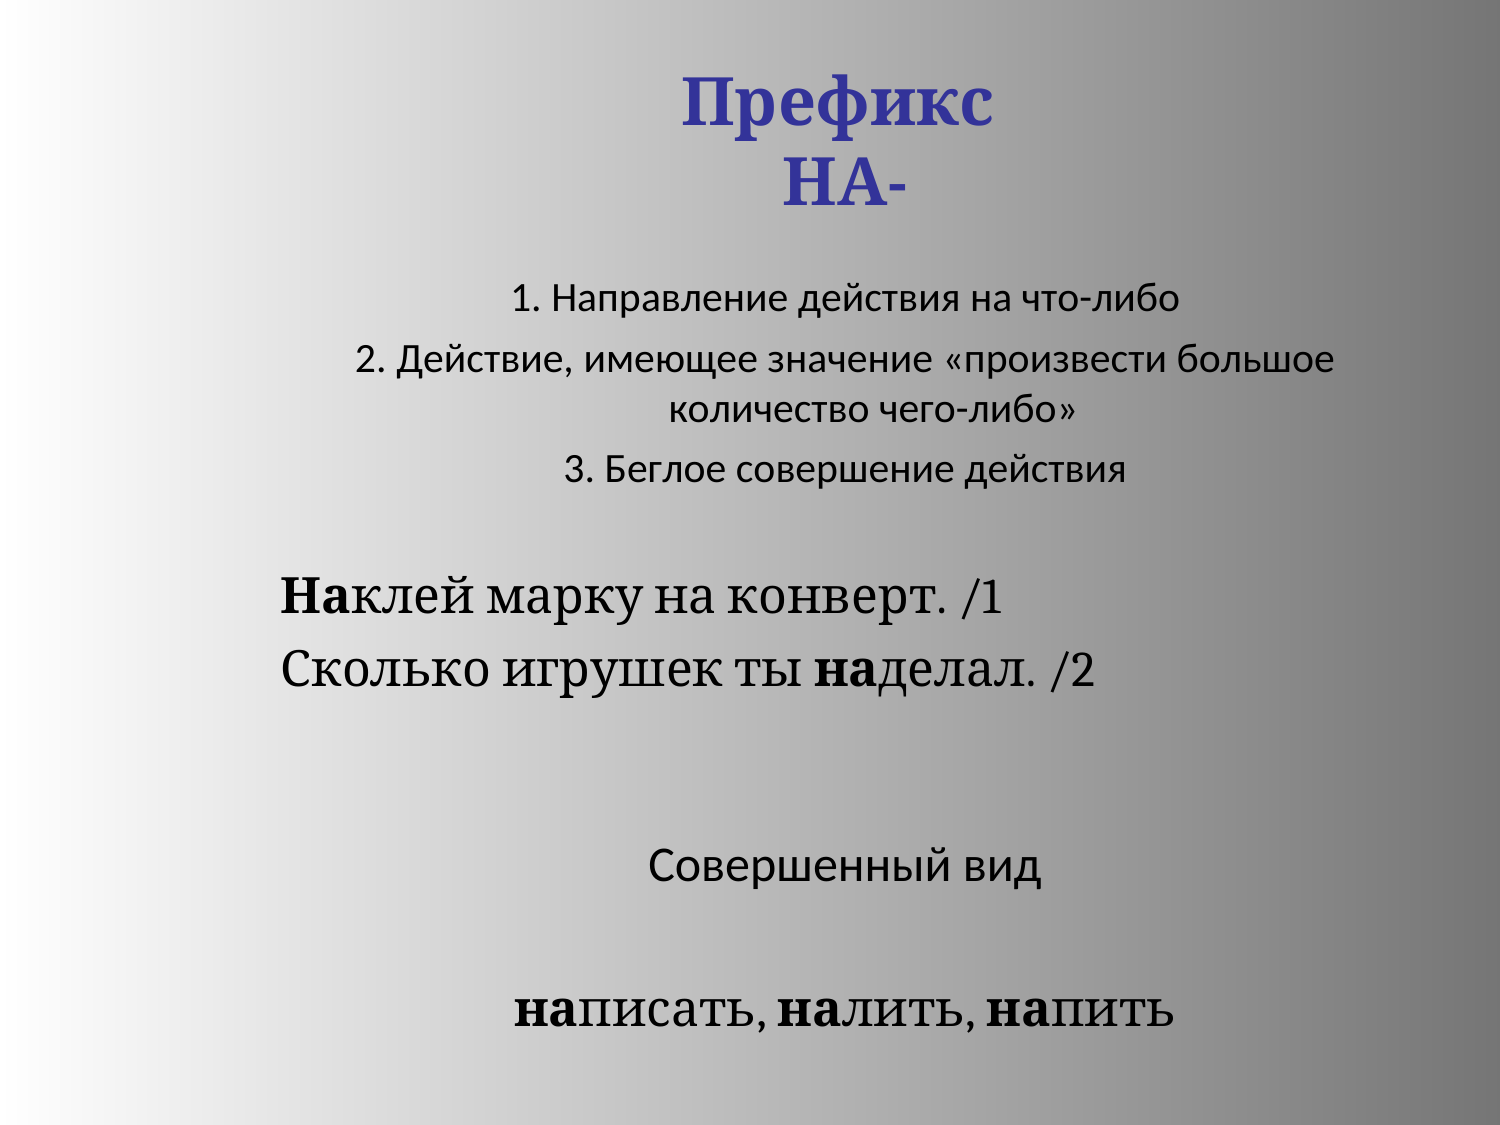

# Префикс НА-
1. Направление действия на что-либо
2. Действие, имеющее значение «произвести большое количество чего-либо»
3. Беглое совершение действия
Наклей марку на конверт. /1
Сколько игрушек ты наделал. /2
Совершенный вид
написать, налить, напить